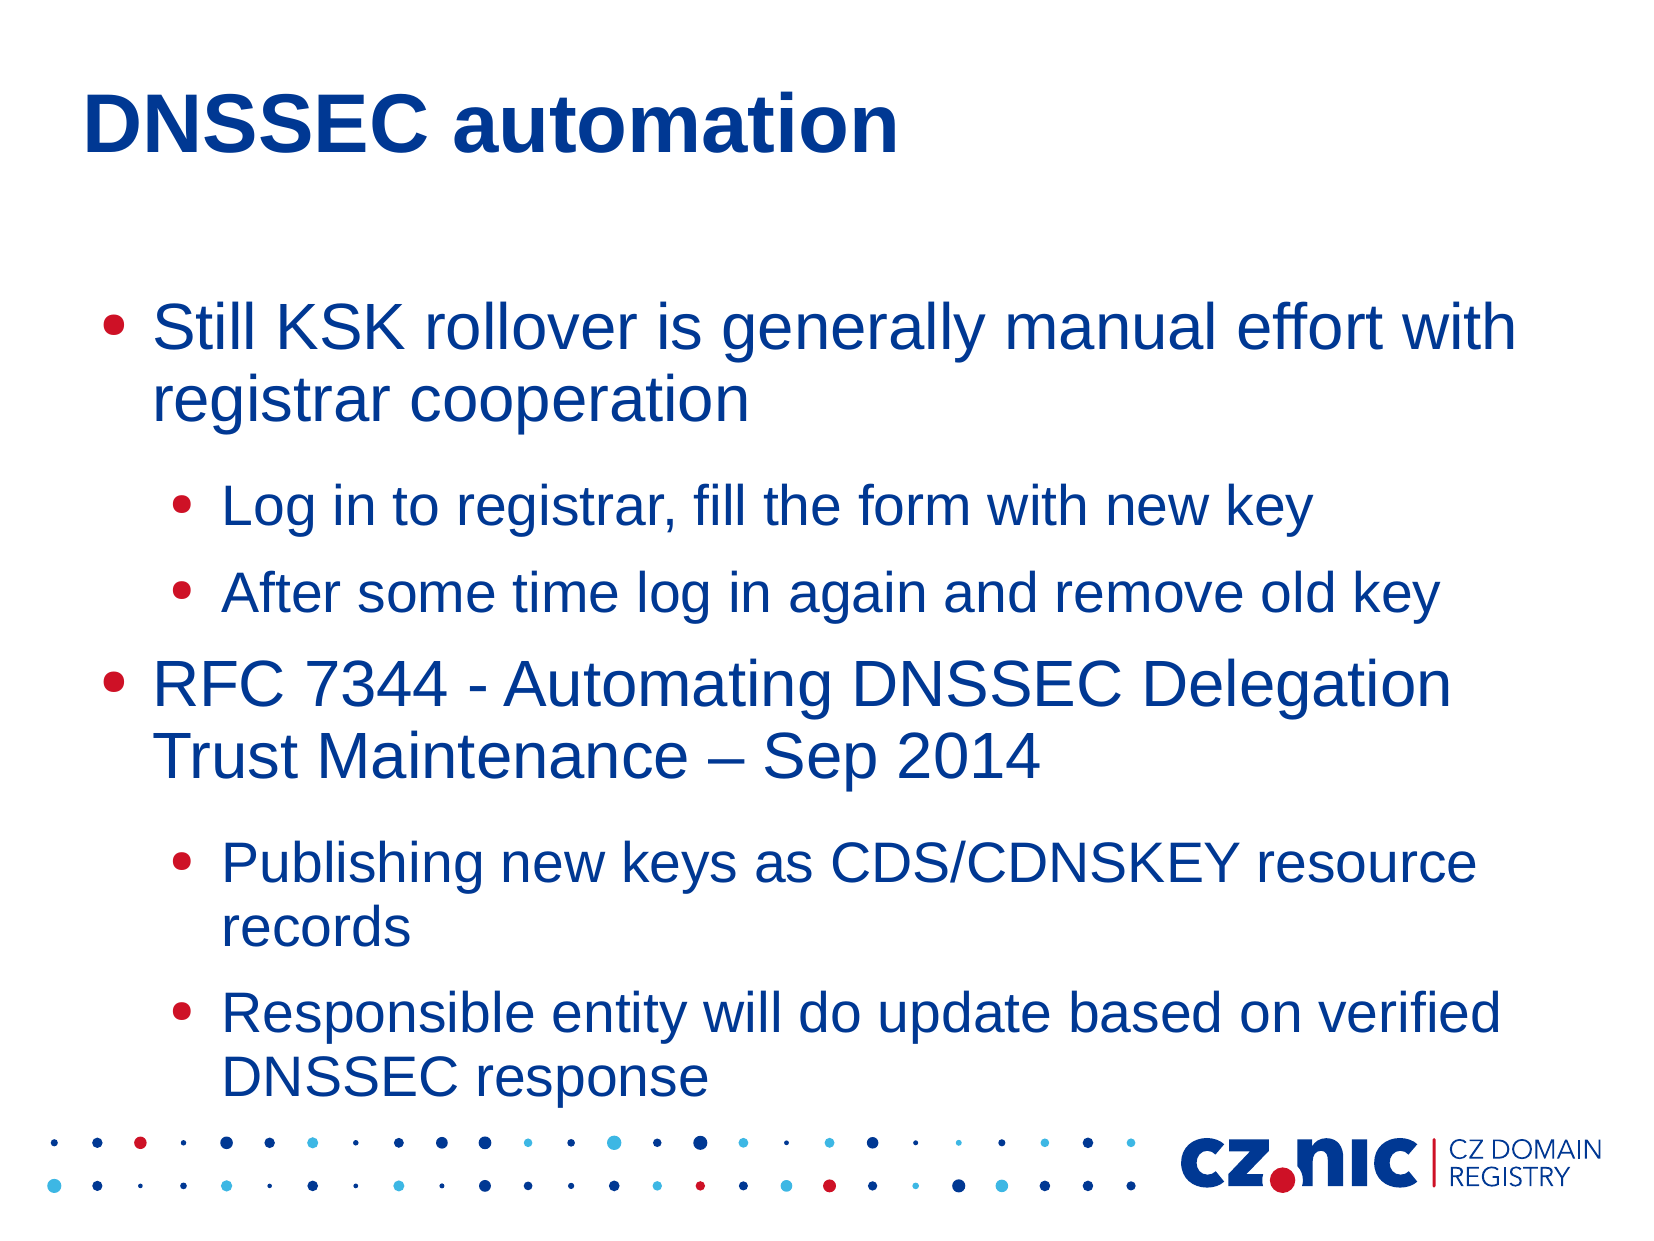

# DNSSEC automation
Still KSK rollover is generally manual effort with registrar cooperation
Log in to registrar, fill the form with new key
After some time log in again and remove old key
RFC 7344 - Automating DNSSEC Delegation Trust Maintenance – Sep 2014
Publishing new keys as CDS/CDNSKEY resource records
Responsible entity will do update based on verified DNSSEC response